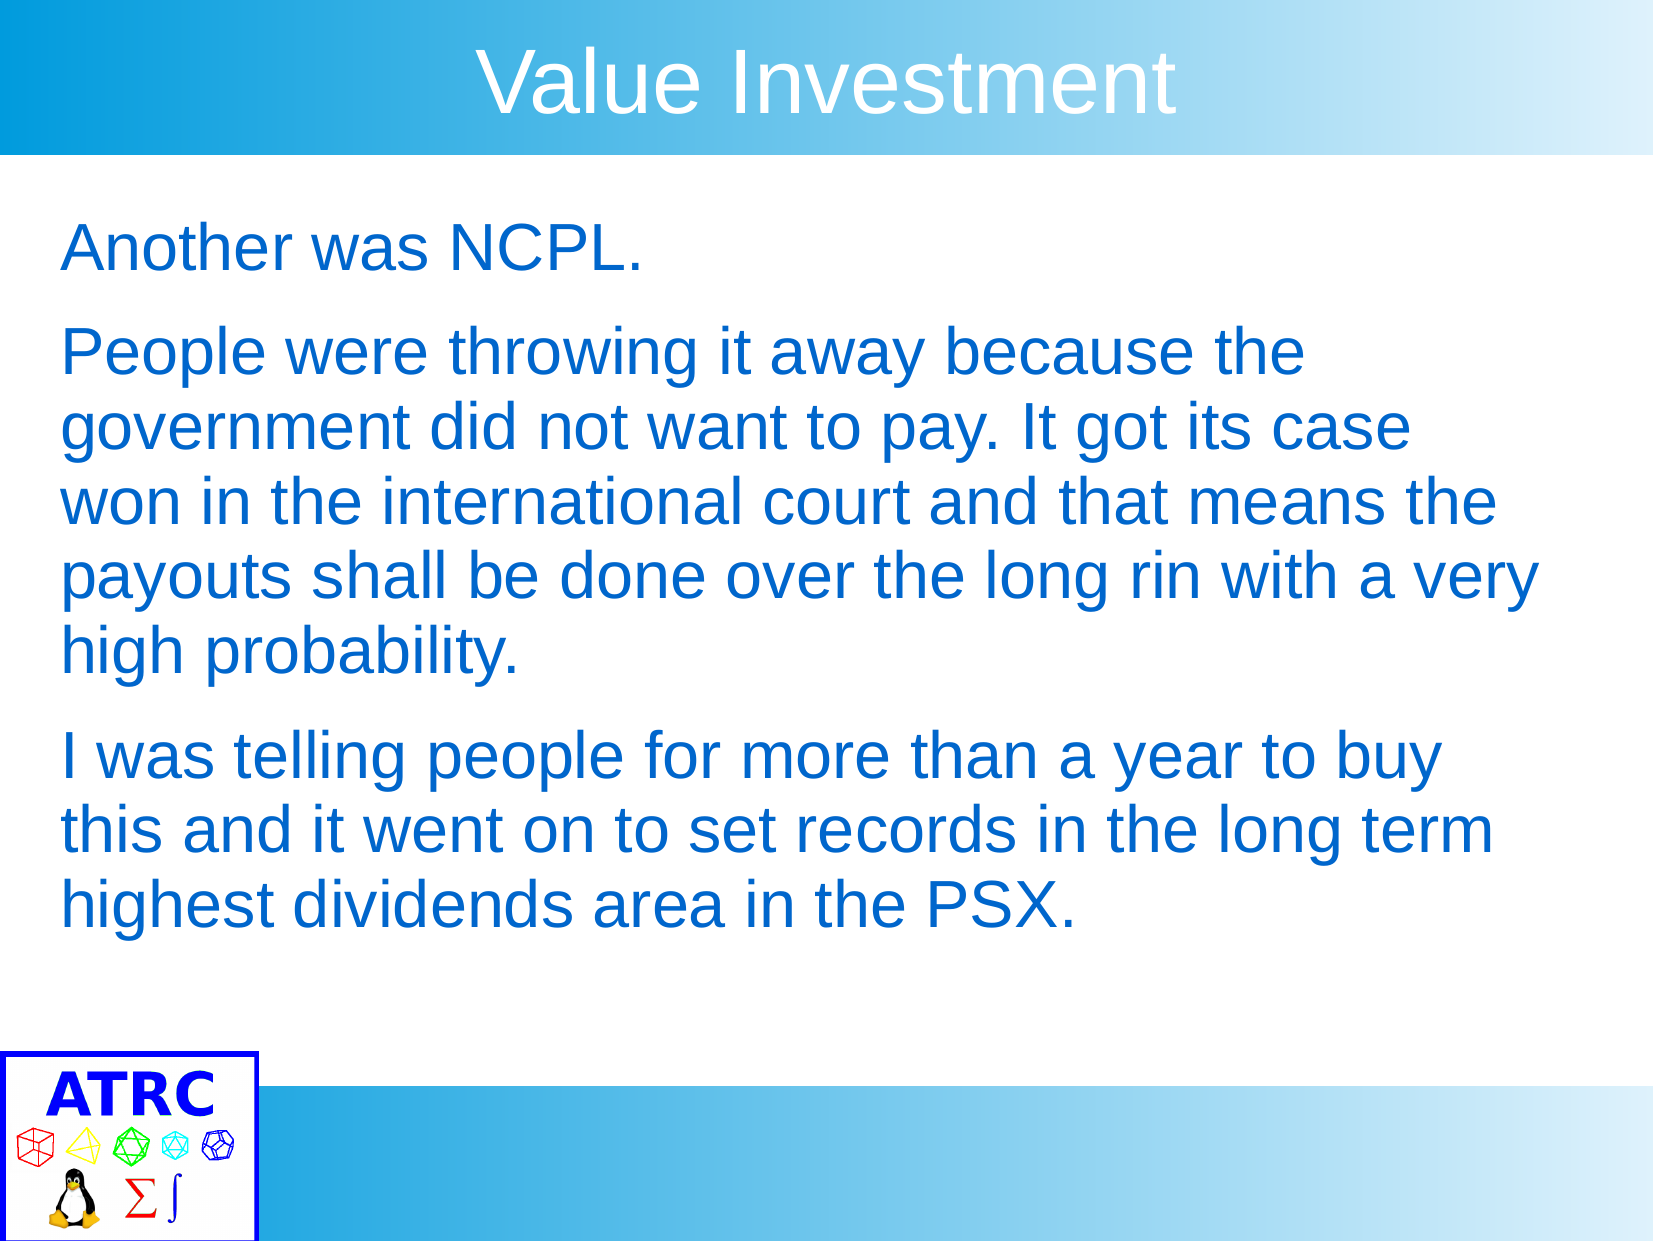

# Value Investment
Another was NCPL.
People were throwing it away because the government did not want to pay. It got its case won in the international court and that means the payouts shall be done over the long rin with a very high probability.
I was telling people for more than a year to buy this and it went on to set records in the long term highest dividends area in the PSX.